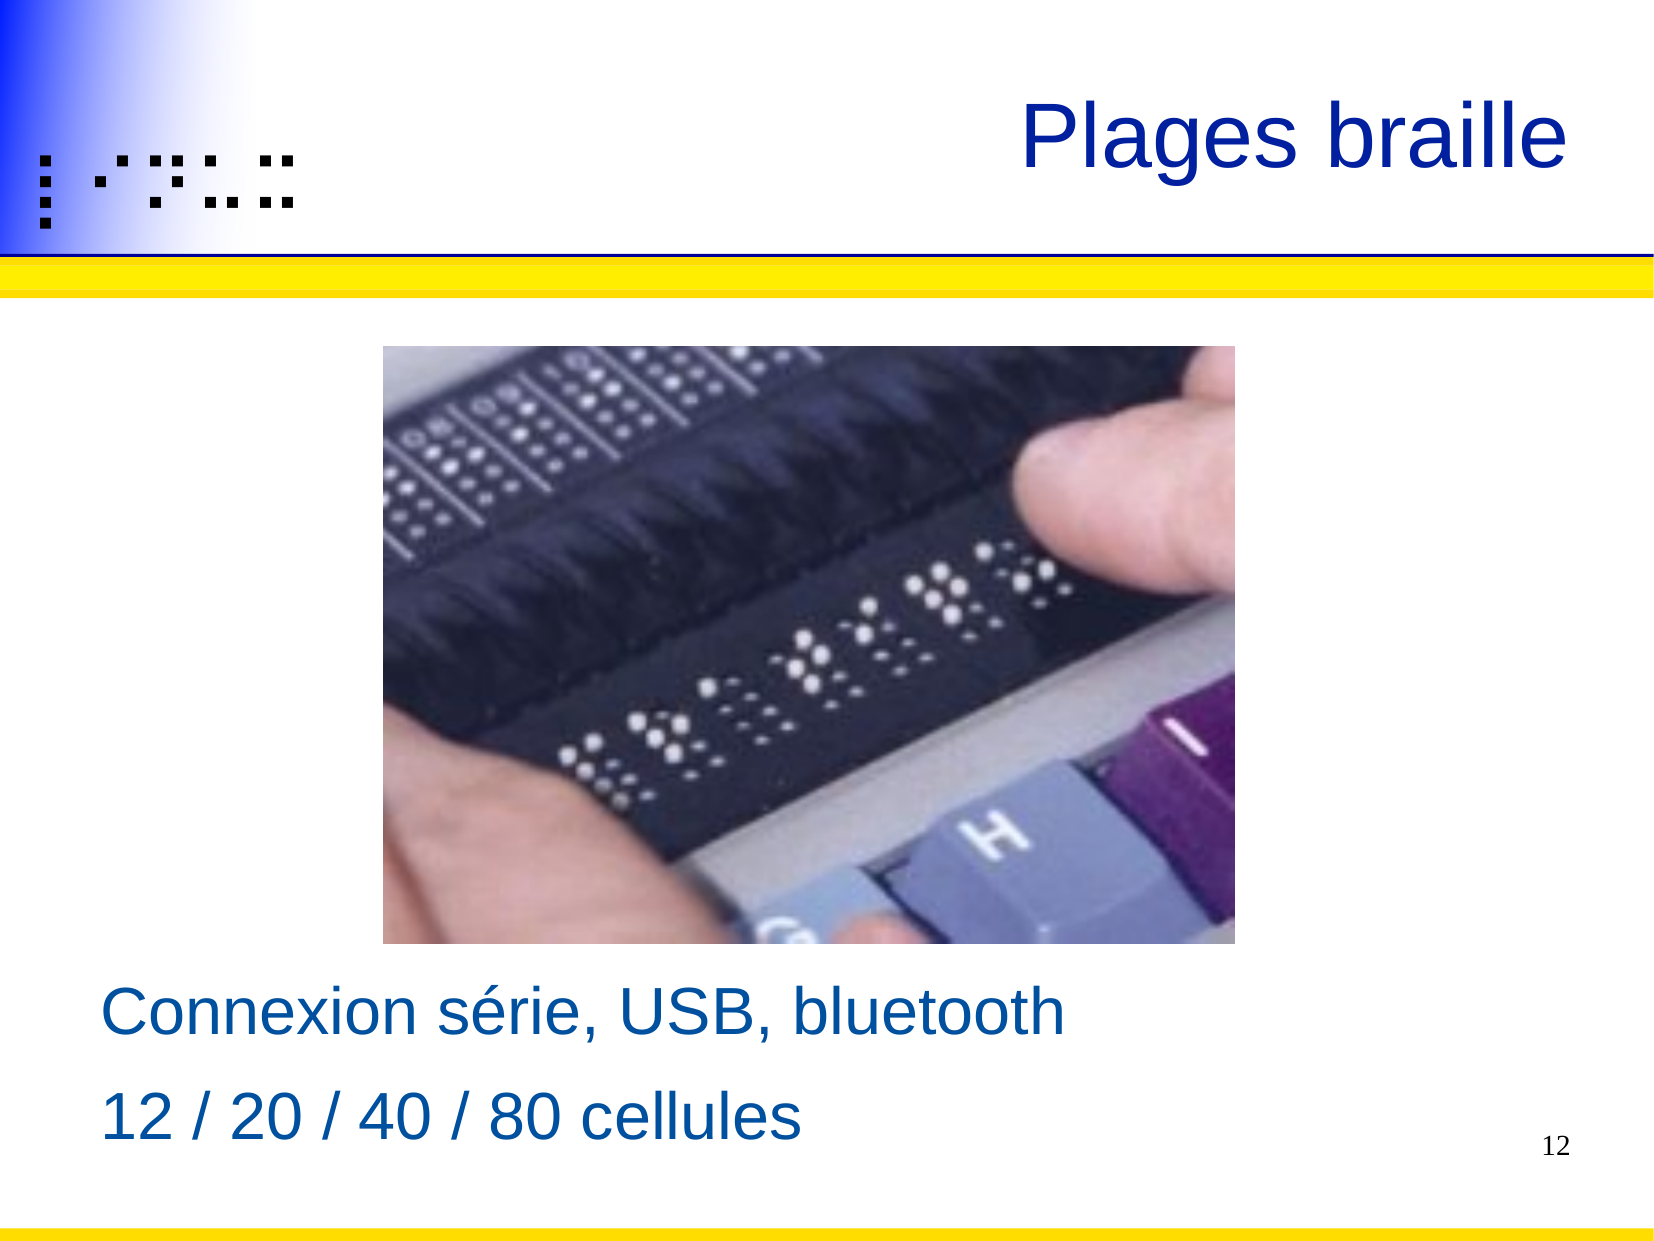

# Plages braille
Connexion série, USB, bluetooth
12 / 20 / 40 / 80 cellules
12